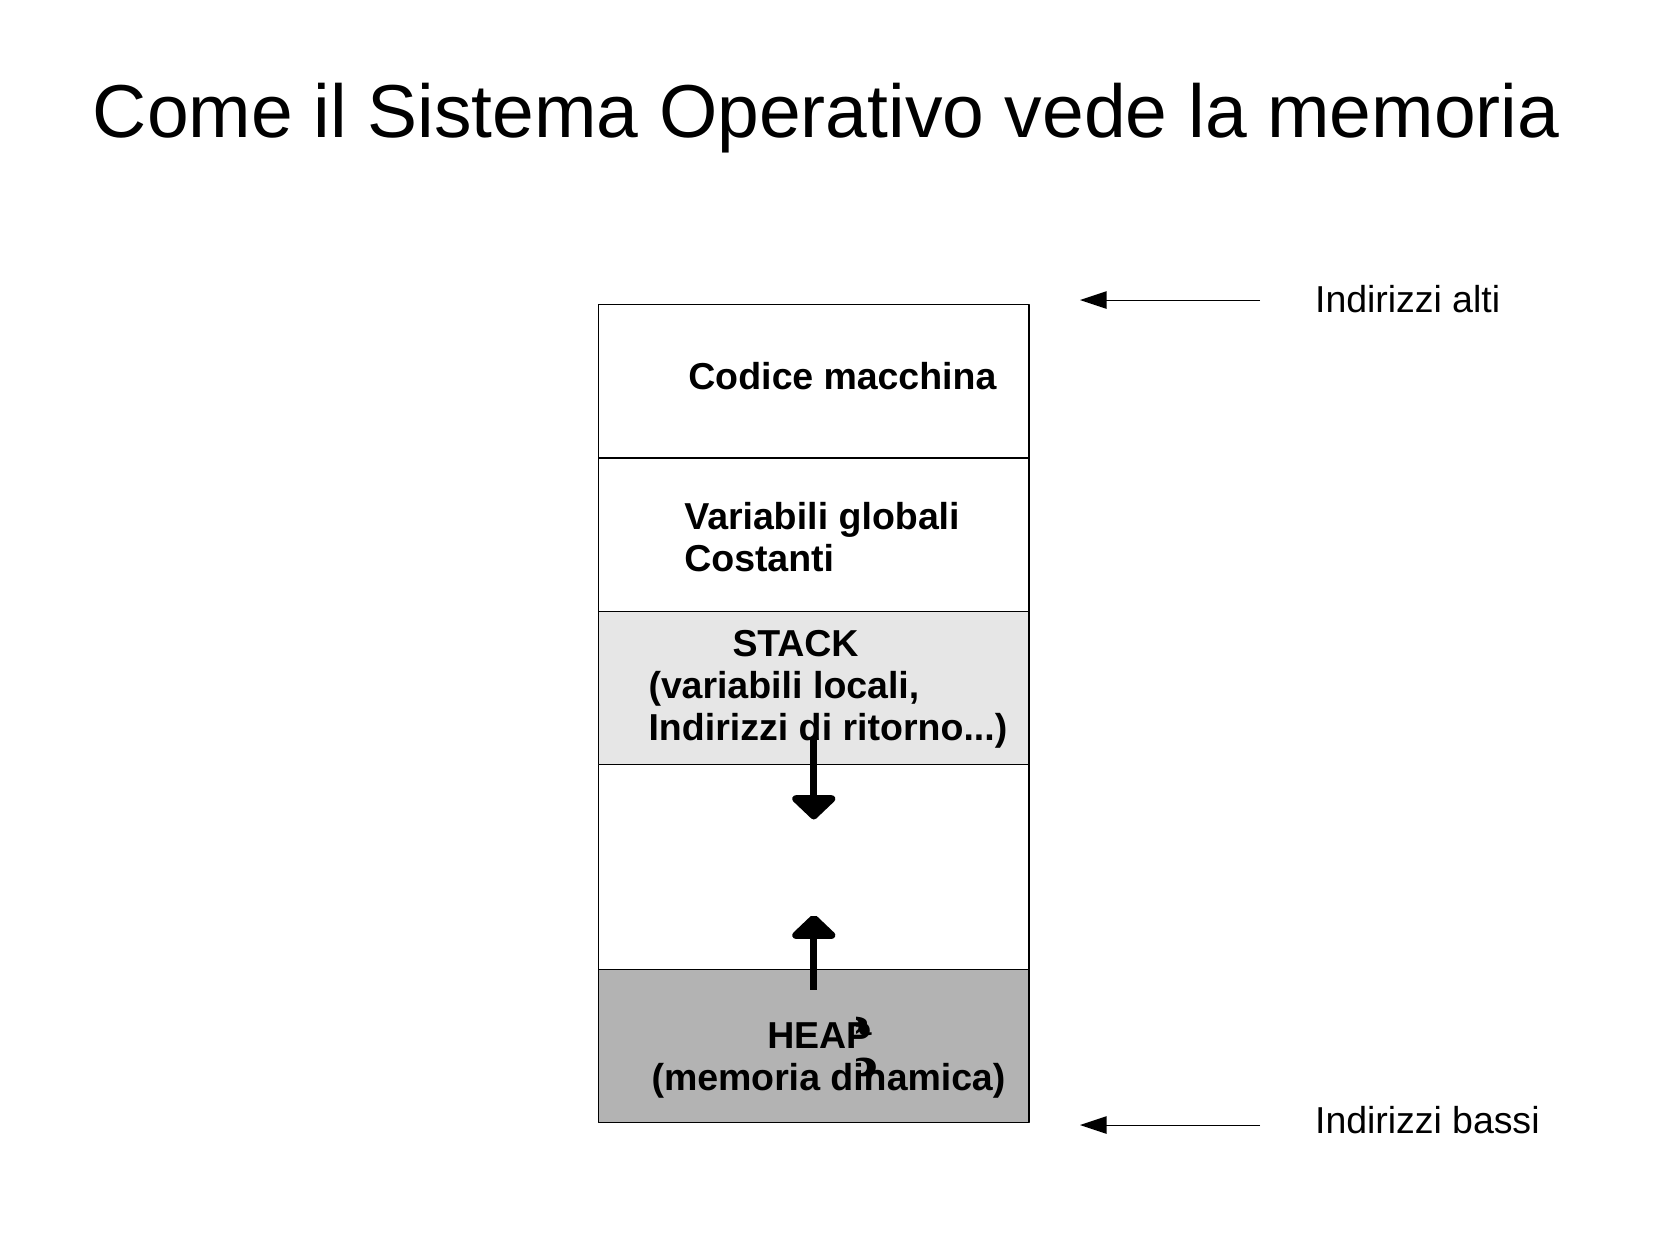

# Come il Sistema Operativo vede la memoria
Indirizzi alti
Codice macchina
Variabili globali
Costanti
 STACK
(variabili locali,
Indirizzi di ritorno...)
 HEAP
(memoria dinamica)
Indirizzi bassi